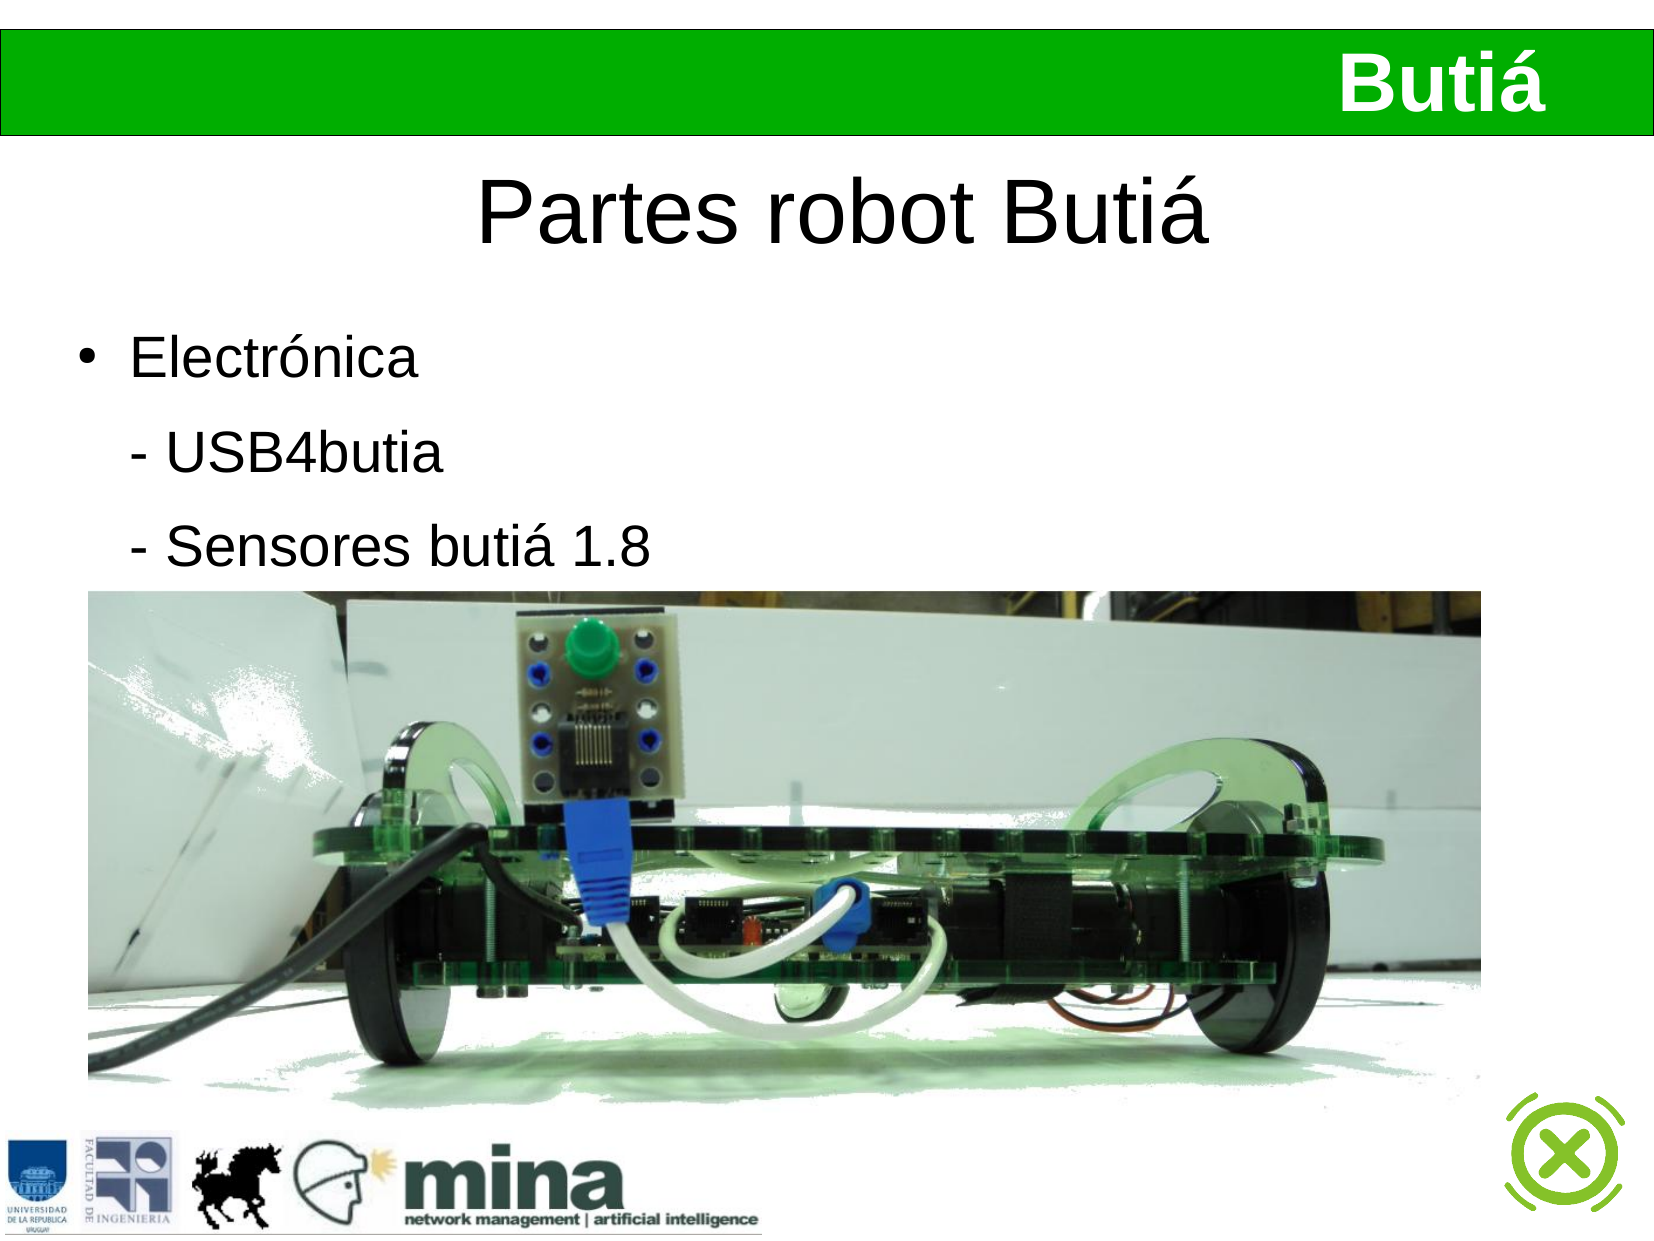

# Partes robot Butiá
Electrónica
- USB4butia
- Sensores butiá 1.8